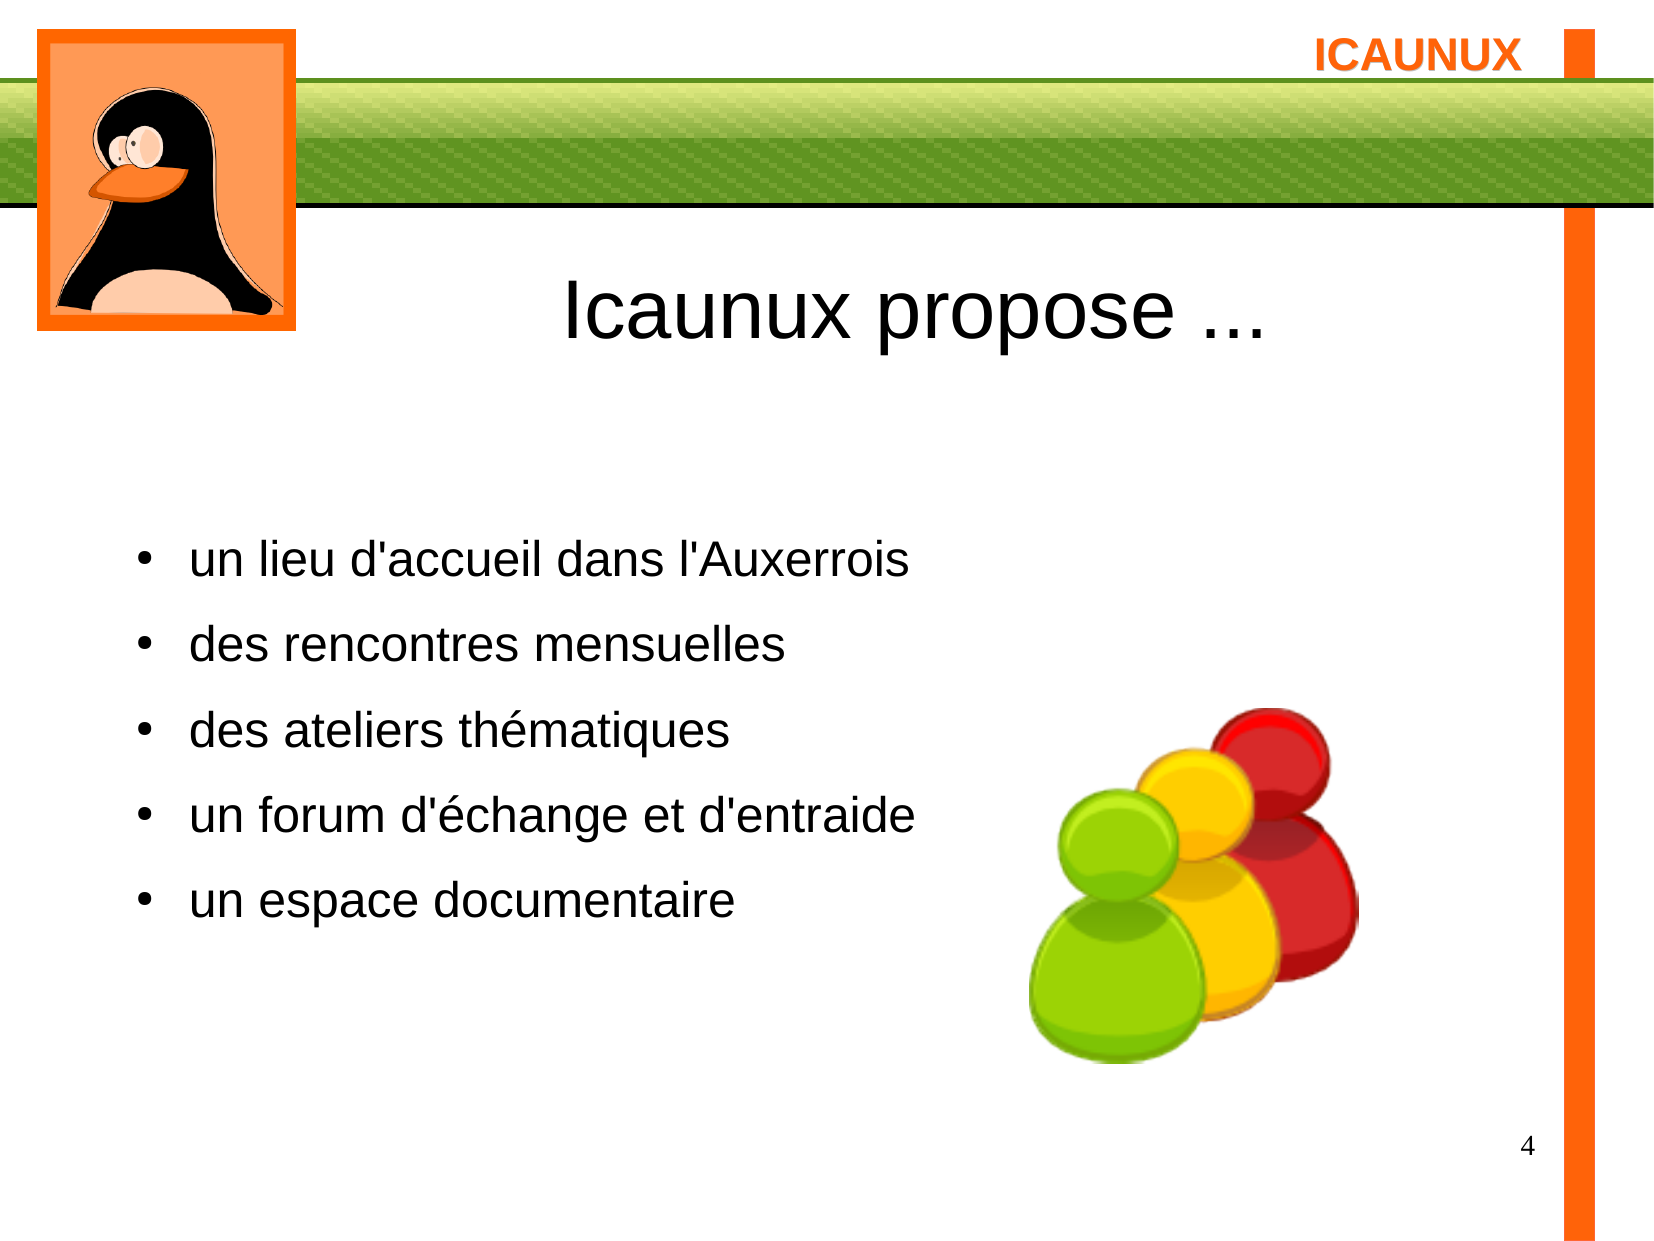

# Icaunux propose ...
un lieu d'accueil dans l'Auxerrois
des rencontres mensuelles
des ateliers thématiques
un forum d'échange et d'entraide
un espace documentaire
4